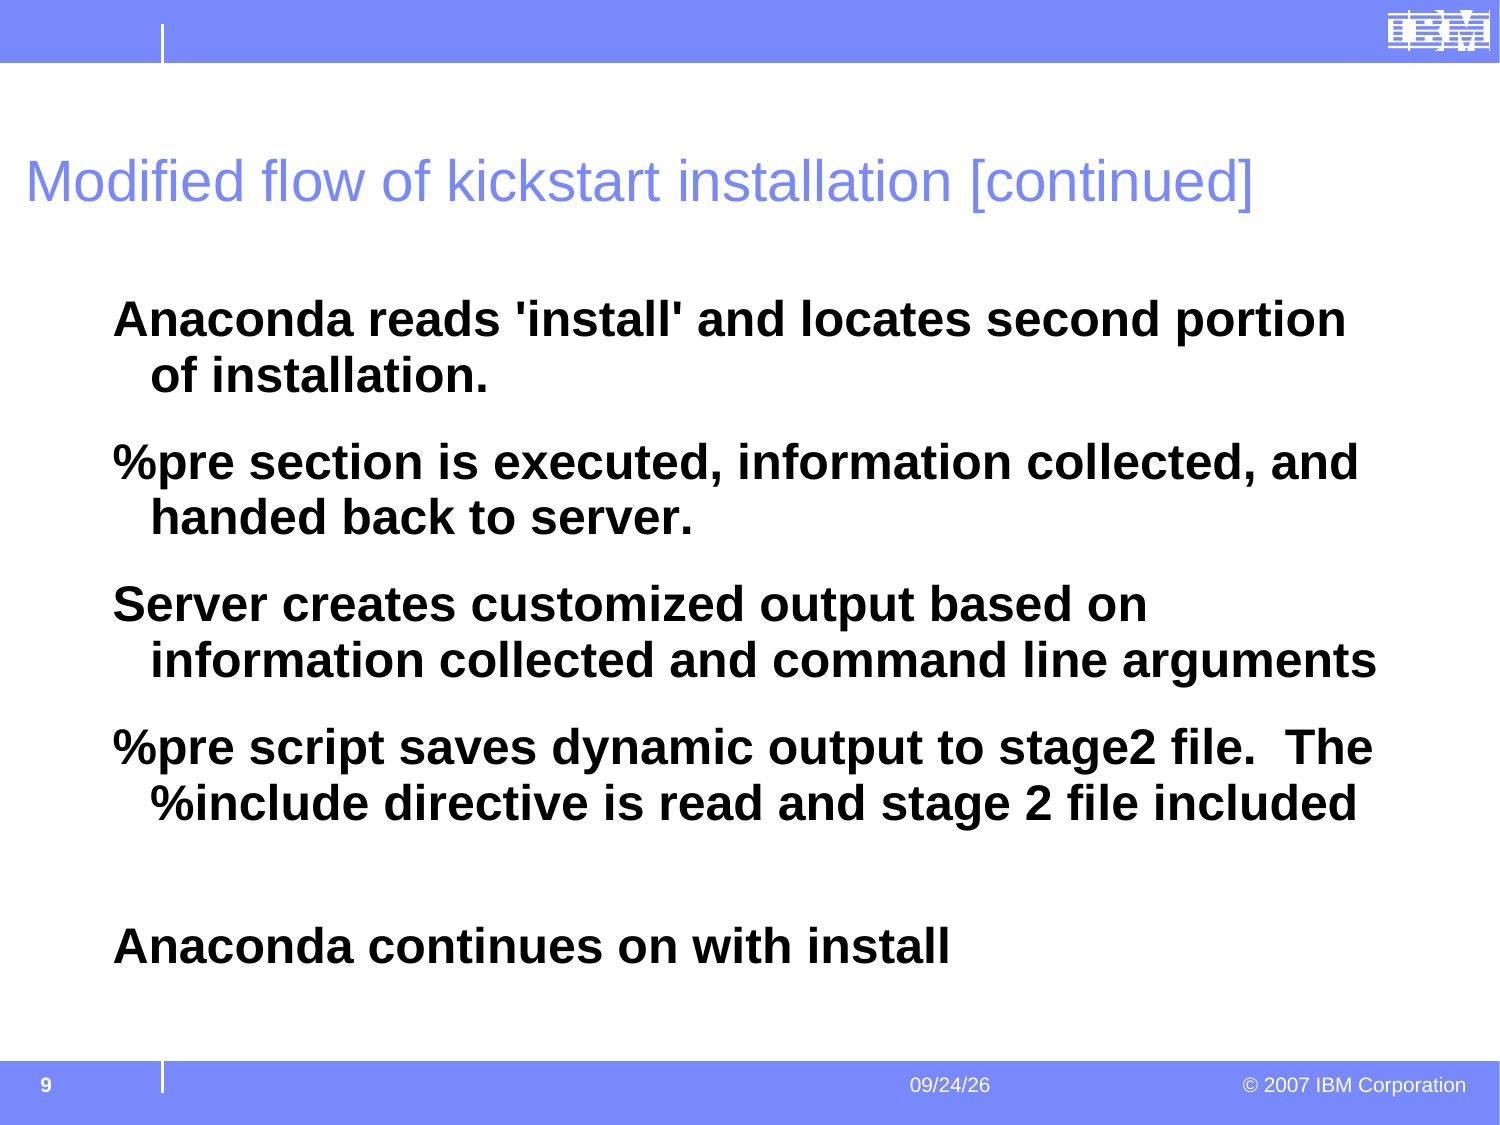

# Modified flow of kickstart installation [continued]
Anaconda reads 'install' and locates second portion of installation.
%pre section is executed, information collected, and handed back to server.
Server creates customized output based on information collected and command line arguments
%pre script saves dynamic output to stage2 file. The %include directive is read and stage 2 file included
Anaconda continues on with install
9